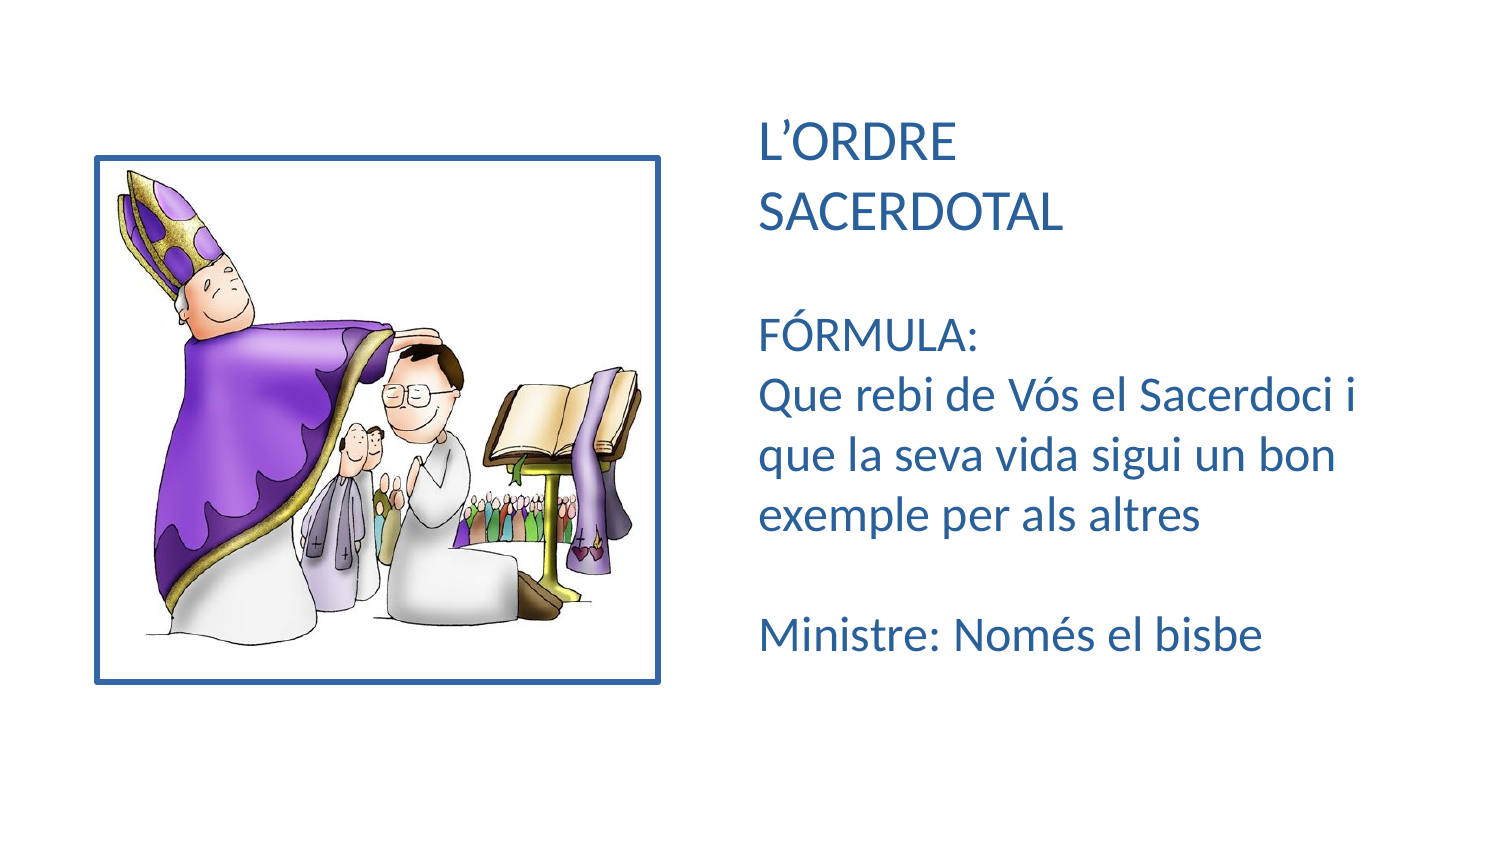

L’ORDRE
SACERDOTAL
FÓRMULA:
Que rebi de Vós el Sacerdoci i que la seva vida sigui un bon exemple per als altres
Ministre: Només el bisbe